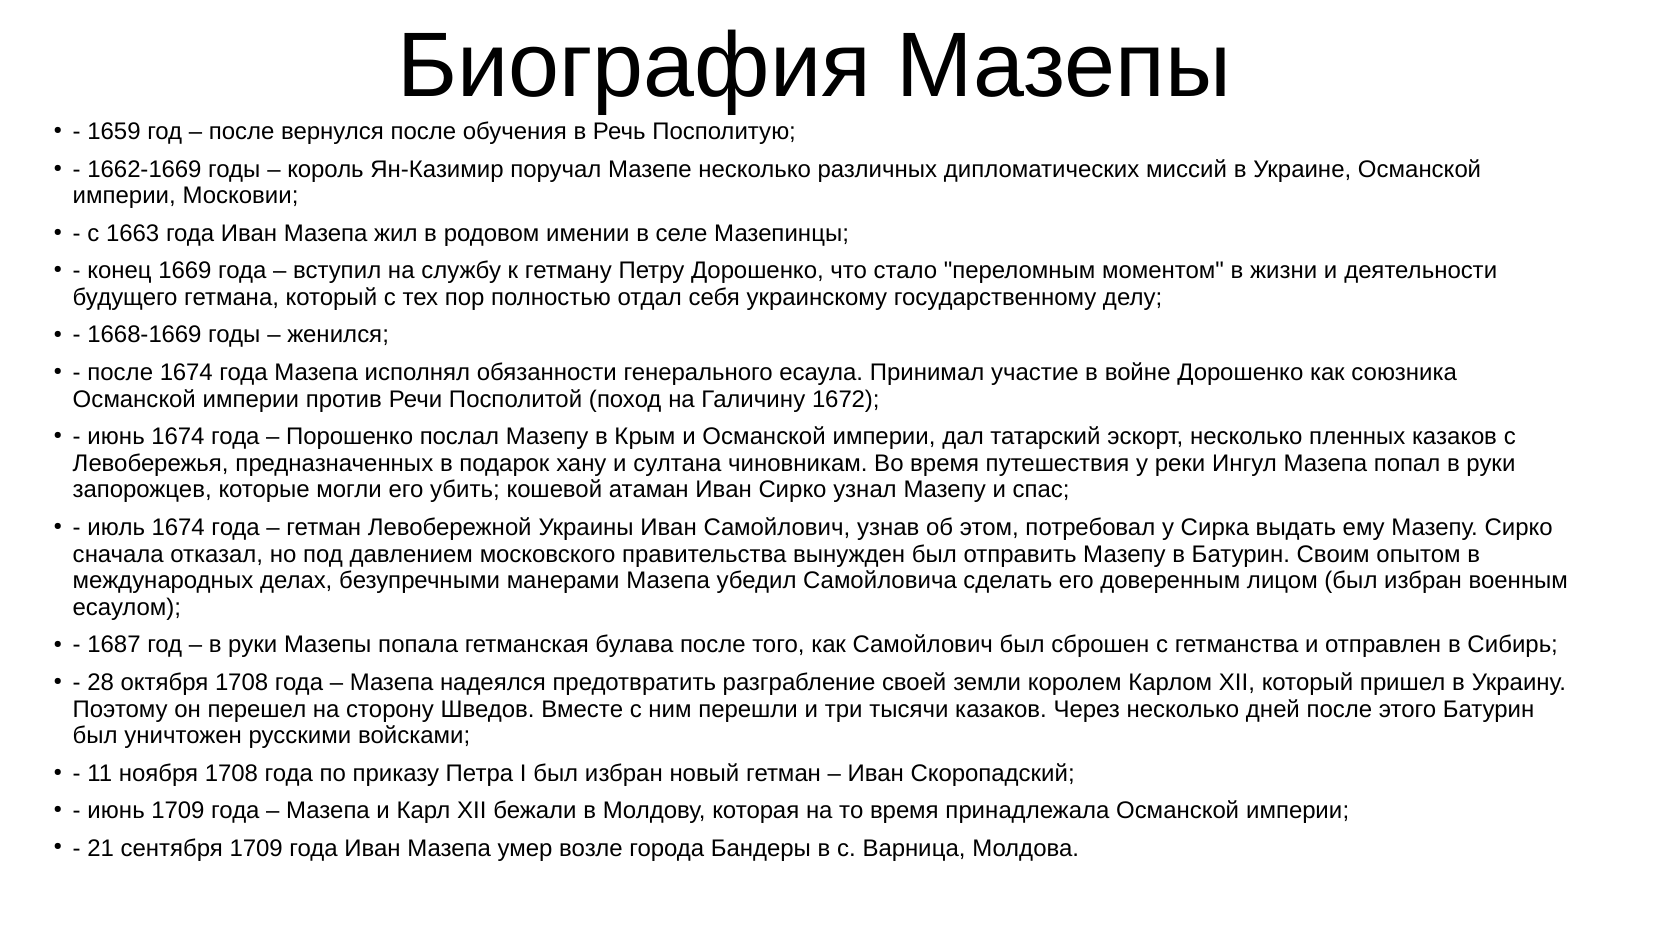

# Биография Мазепы
- 1659 год – после вернулся после обучения в Речь Посполитую;
- 1662-1669 годы – король Ян-Казимир поручал Мазепе несколько различных дипломатических миссий в Украине, Османской империи, Московии;
- с 1663 года Иван Мазепа жил в родовом имении в селе Мазепинцы;
- конец 1669 года – вступил на службу к гетману Петру Дорошенко, что стало "переломным моментом" в жизни и деятельности будущего гетмана, который с тех пор полностью отдал себя украинскому государственному делу;
- 1668-1669 годы – женился;
- после 1674 года Мазепа исполнял обязанности генерального есаула. Принимал участие в войне Дорошенко как союзника Османской империи против Речи Посполитой (поход на Галичину 1672);
- июнь 1674 года – Порошенко послал Мазепу в Крым и Османской империи, дал татарский эскорт, несколько пленных казаков с Левобережья, предназначенных в подарок хану и султана чиновникам. Во время путешествия у реки Ингул Мазепа попал в руки запорожцев, которые могли его убить; кошевой атаман Иван Сирко узнал Мазепу и спас;
- июль 1674 года – гетман Левобережной Украины Иван Самойлович, узнав об этом, потребовал у Сирка выдать ему Мазепу. Сирко сначала отказал, но под давлением московского правительства вынужден был отправить Мазепу в Батурин. Своим опытом в международных делах, безупречными манерами Мазепа убедил Самойловича сделать его доверенным лицом (был избран военным есаулом);
- 1687 год – в руки Мазепы попала гетманская булава после того, как Самойлович был сброшен с гетманства и отправлен в Сибирь;
- 28 октября 1708 года – Мазепа надеялся предотвратить разграбление своей земли королем Карлом XII, который пришел в Украину. Поэтому он перешел на сторону Шведов. Вместе с ним перешли и три тысячи казаков. Через несколько дней после этого Батурин был уничтожен русскими войсками;
- 11 ноября 1708 года по приказу Петра I был избран новый гетман – Иван Скоропадский;
- июнь 1709 года – Мазепа и Карл XII бежали в Молдову, которая на то время принадлежала Османской империи;
- 21 сентября 1709 года Иван Мазепа умер возле города Бандеры в с. Варница, Молдова.